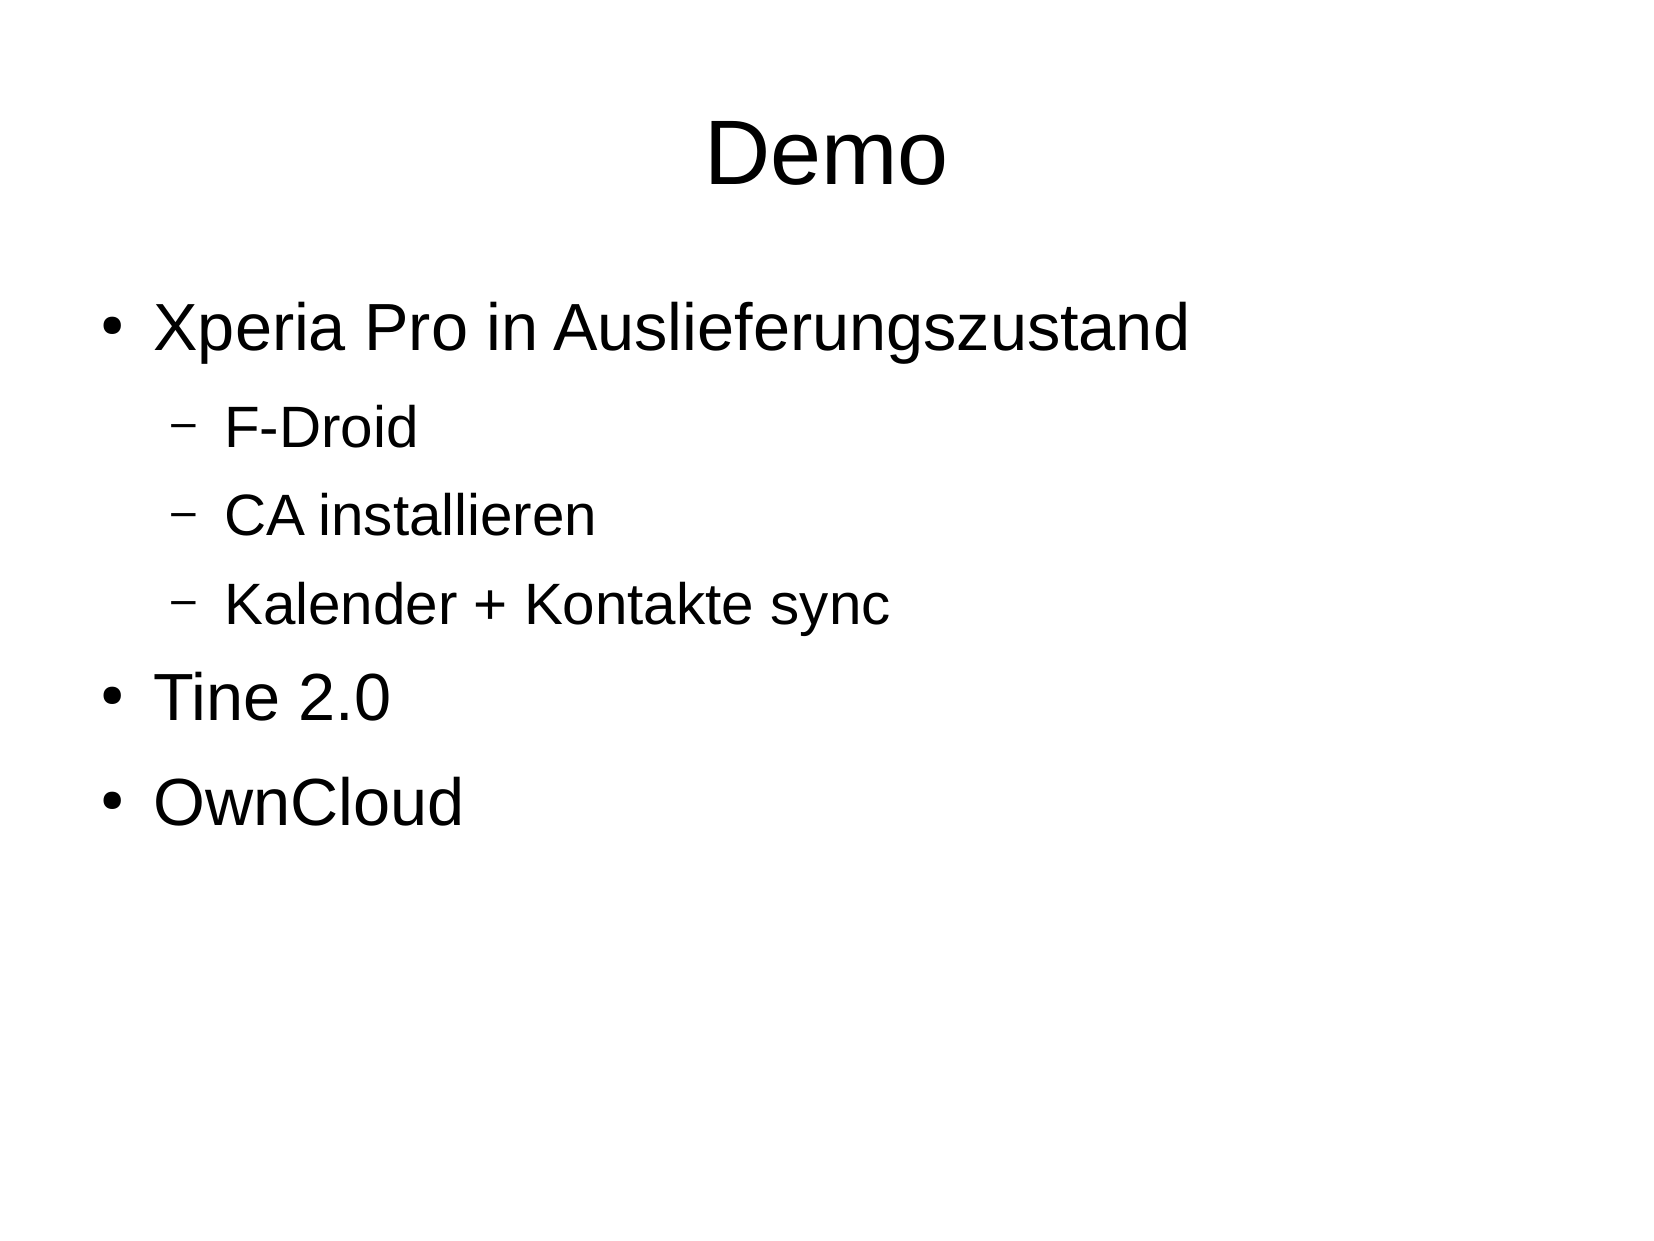

# Demo
Xperia Pro in Auslieferungszustand
F-Droid
CA installieren
Kalender + Kontakte sync
Tine 2.0
OwnCloud